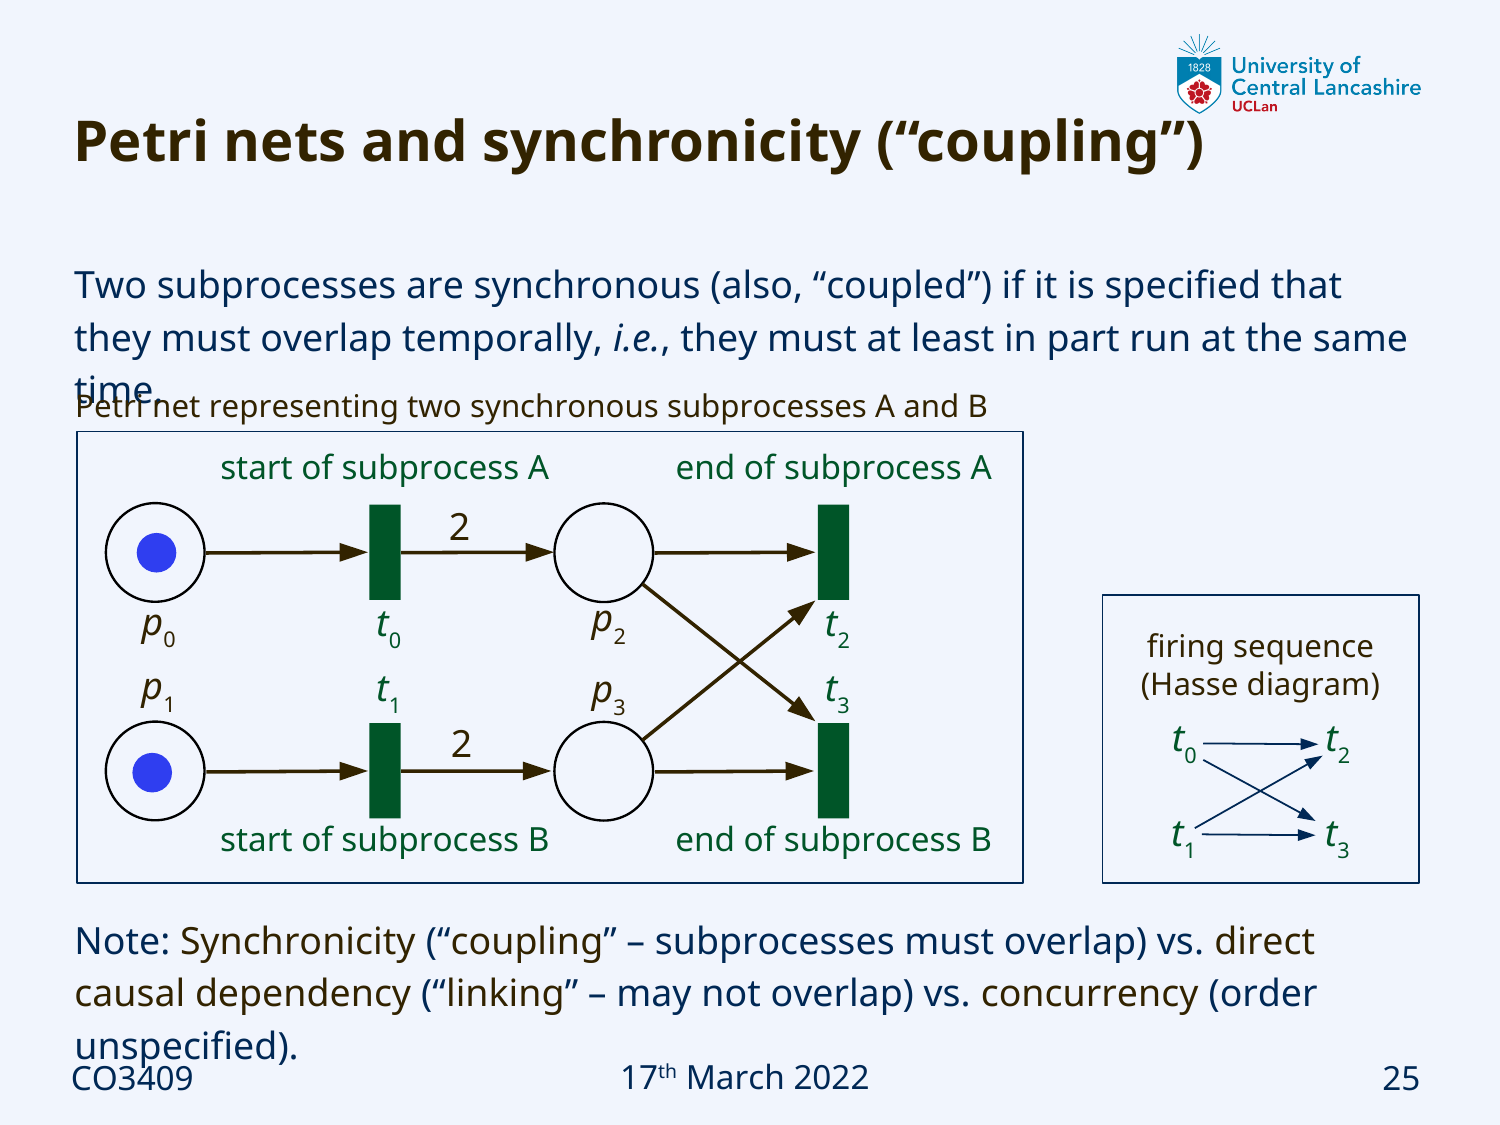

# Petri nets and synchronicity (“coupling”)
Two subprocesses are synchronous (also, “coupled”) if it is specified that they must overlap temporally, i.e., they must at least in part run at the same time.
Petri net representing two synchronous subprocesses A and B
start of subprocess A
end of subprocess A
2
p2
p0
t0
t2
firing sequence
(Hasse diagram)
p1
t1
t3
p3
t0
t2
2
t1
t3
start of subprocess B
end of subprocess B
Note: Synchronicity (“coupling” – subprocesses must overlap) vs. direct causal dependency (“linking” – may not overlap) vs. concurrency (order unspecified).